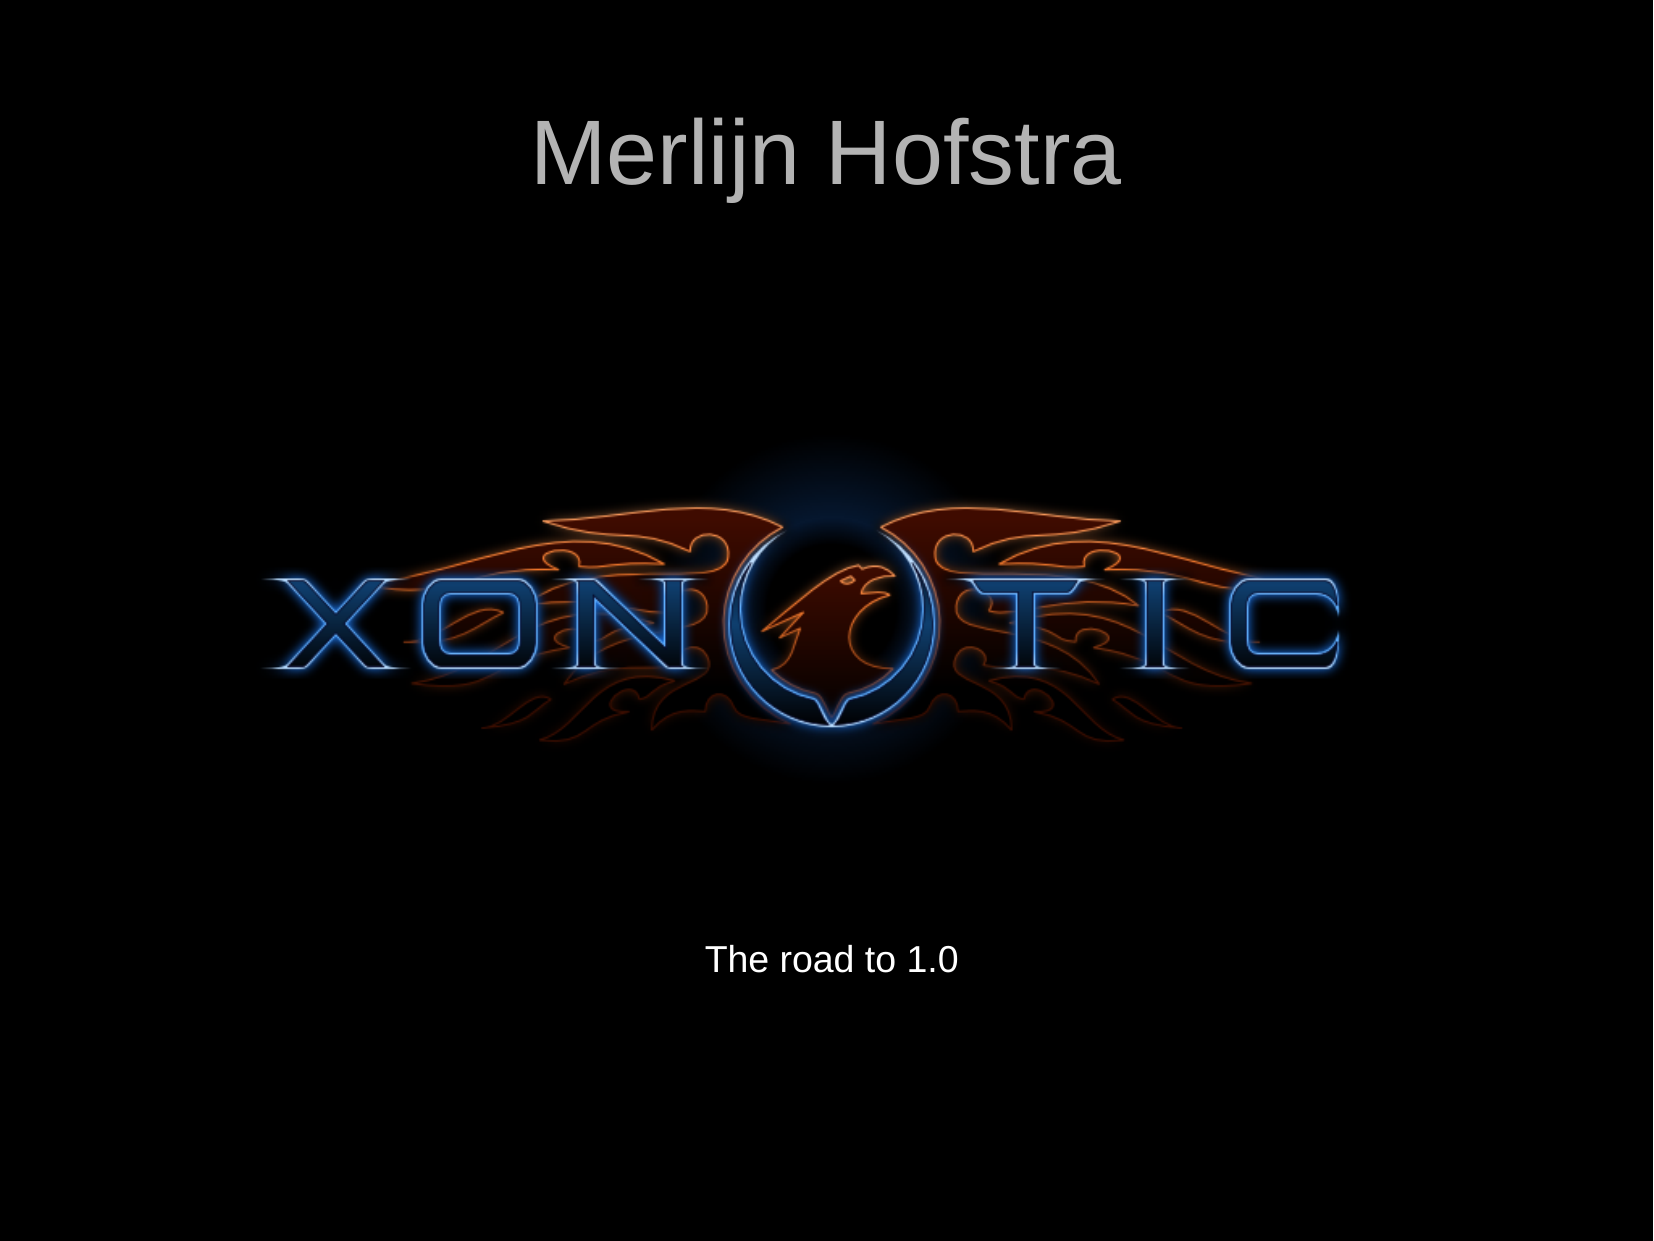

# Merlijn Hofstra
The road to 1.0